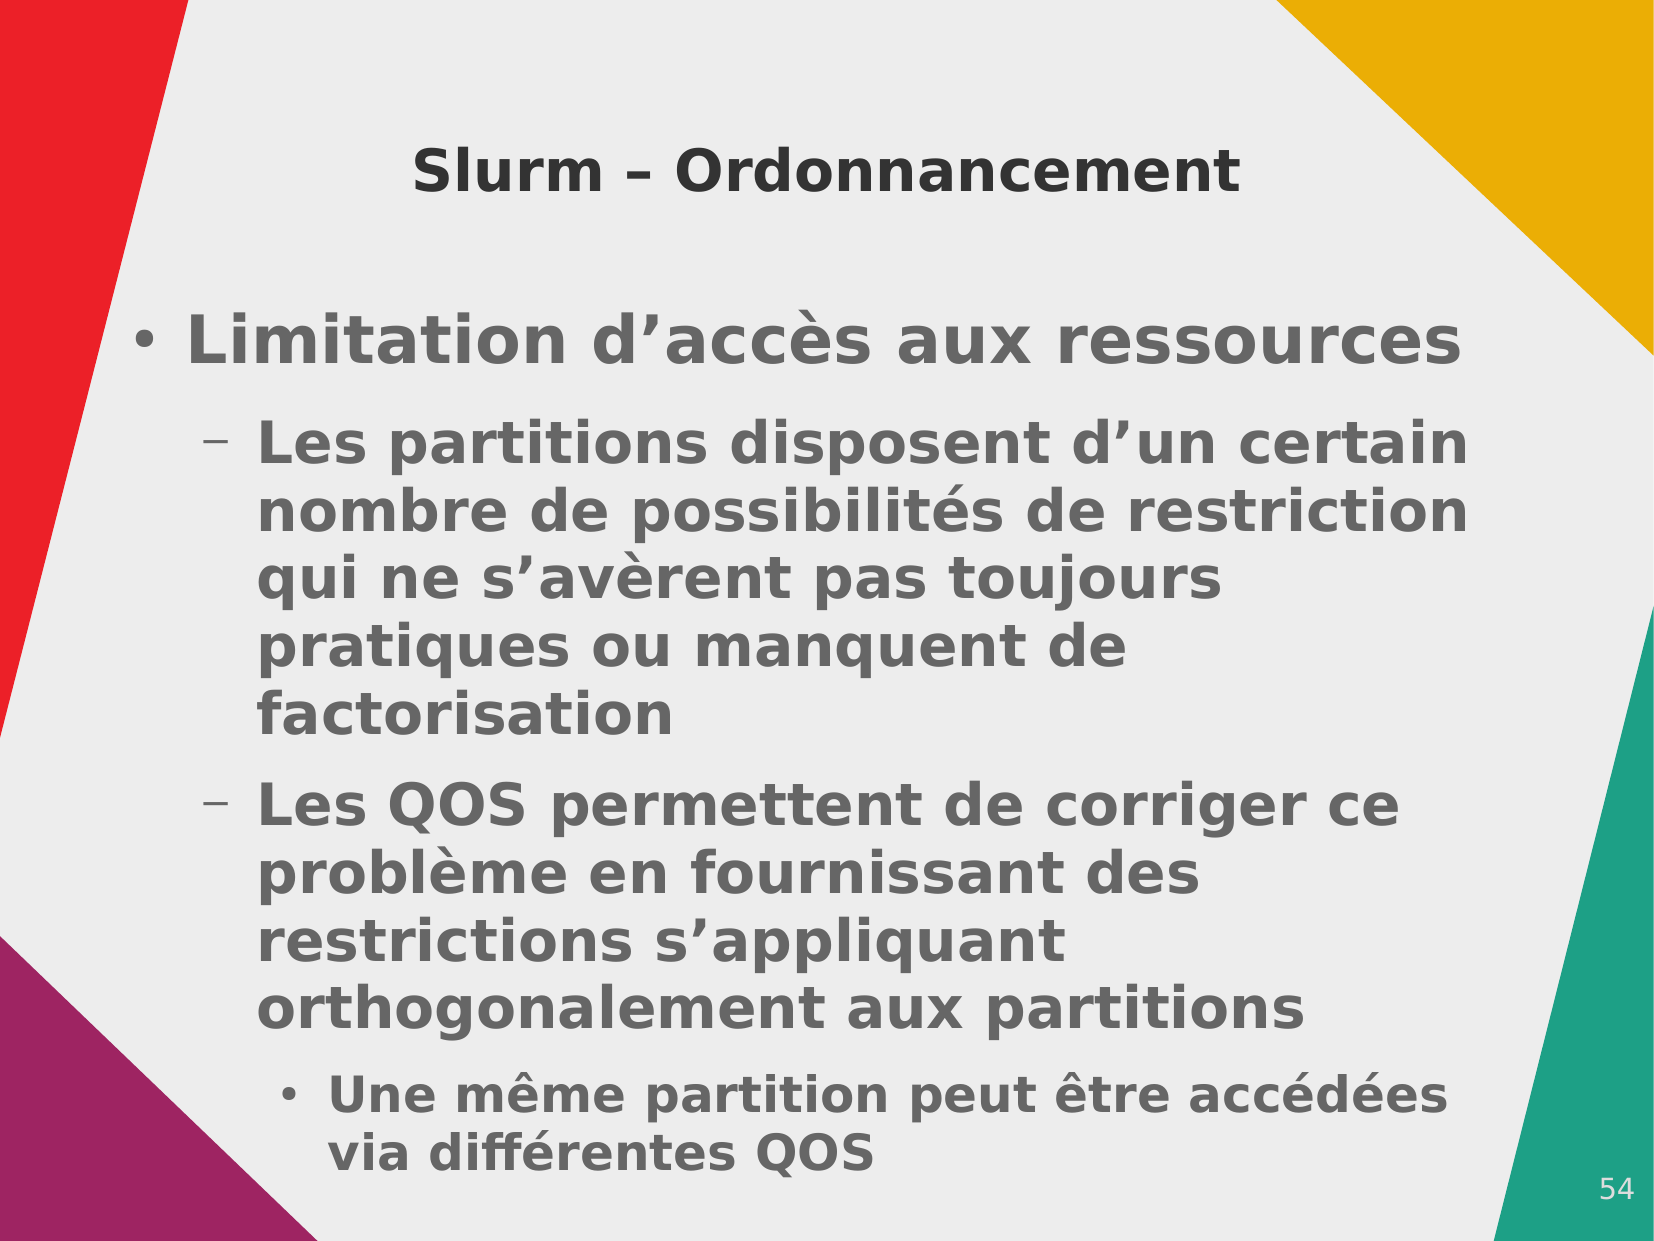

# Slurm – Ordonnancement
Limitation d’accès aux ressources
Les partitions disposent d’un certain nombre de possibilités de restriction qui ne s’avèrent pas toujours pratiques ou manquent de factorisation
Les QOS permettent de corriger ce problème en fournissant des restrictions s’appliquant orthogonalement aux partitions
Une même partition peut être accédées via différentes QOS
54